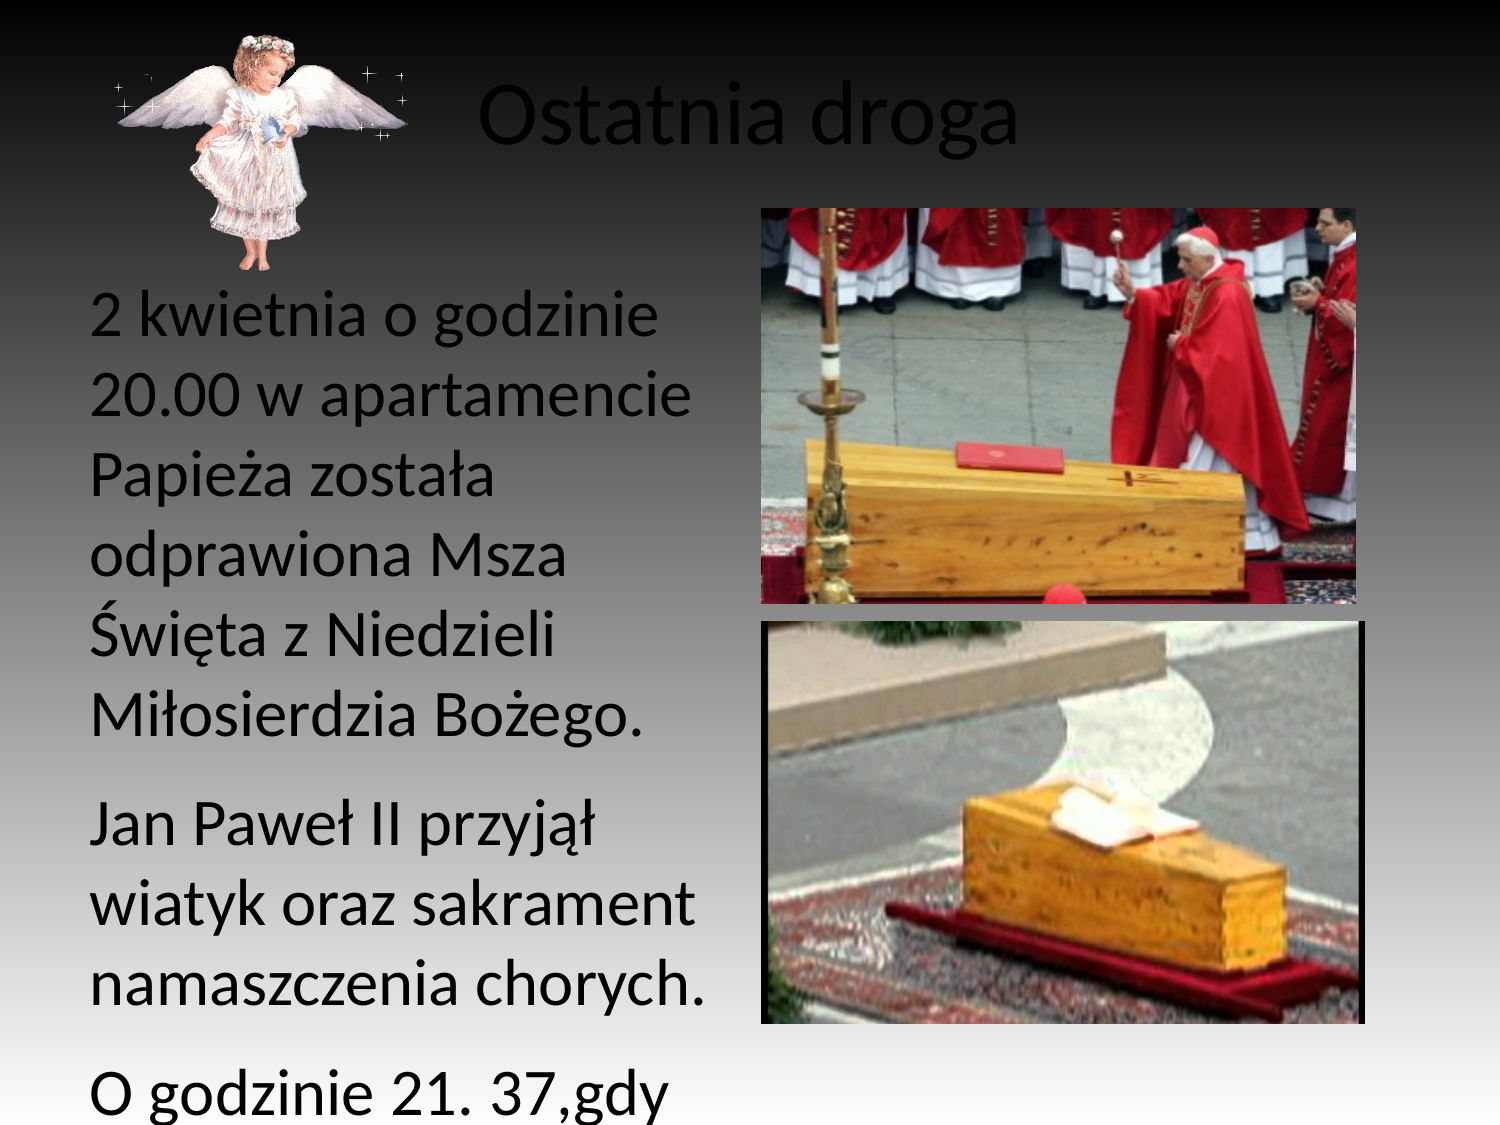

# Ostatnia droga
2 kwietnia o godzinie 20.00 w apartamencie Papieża została odprawiona Msza Święta z Niedzieli Miłosierdzia Bożego.
Jan Paweł II przyjął wiatyk oraz sakrament namaszczenia chorych.
O godzinie 21. 37,gdy na placu św. Piotra trwała modlitwa różańcowa, odszedł do Domu Ojca.